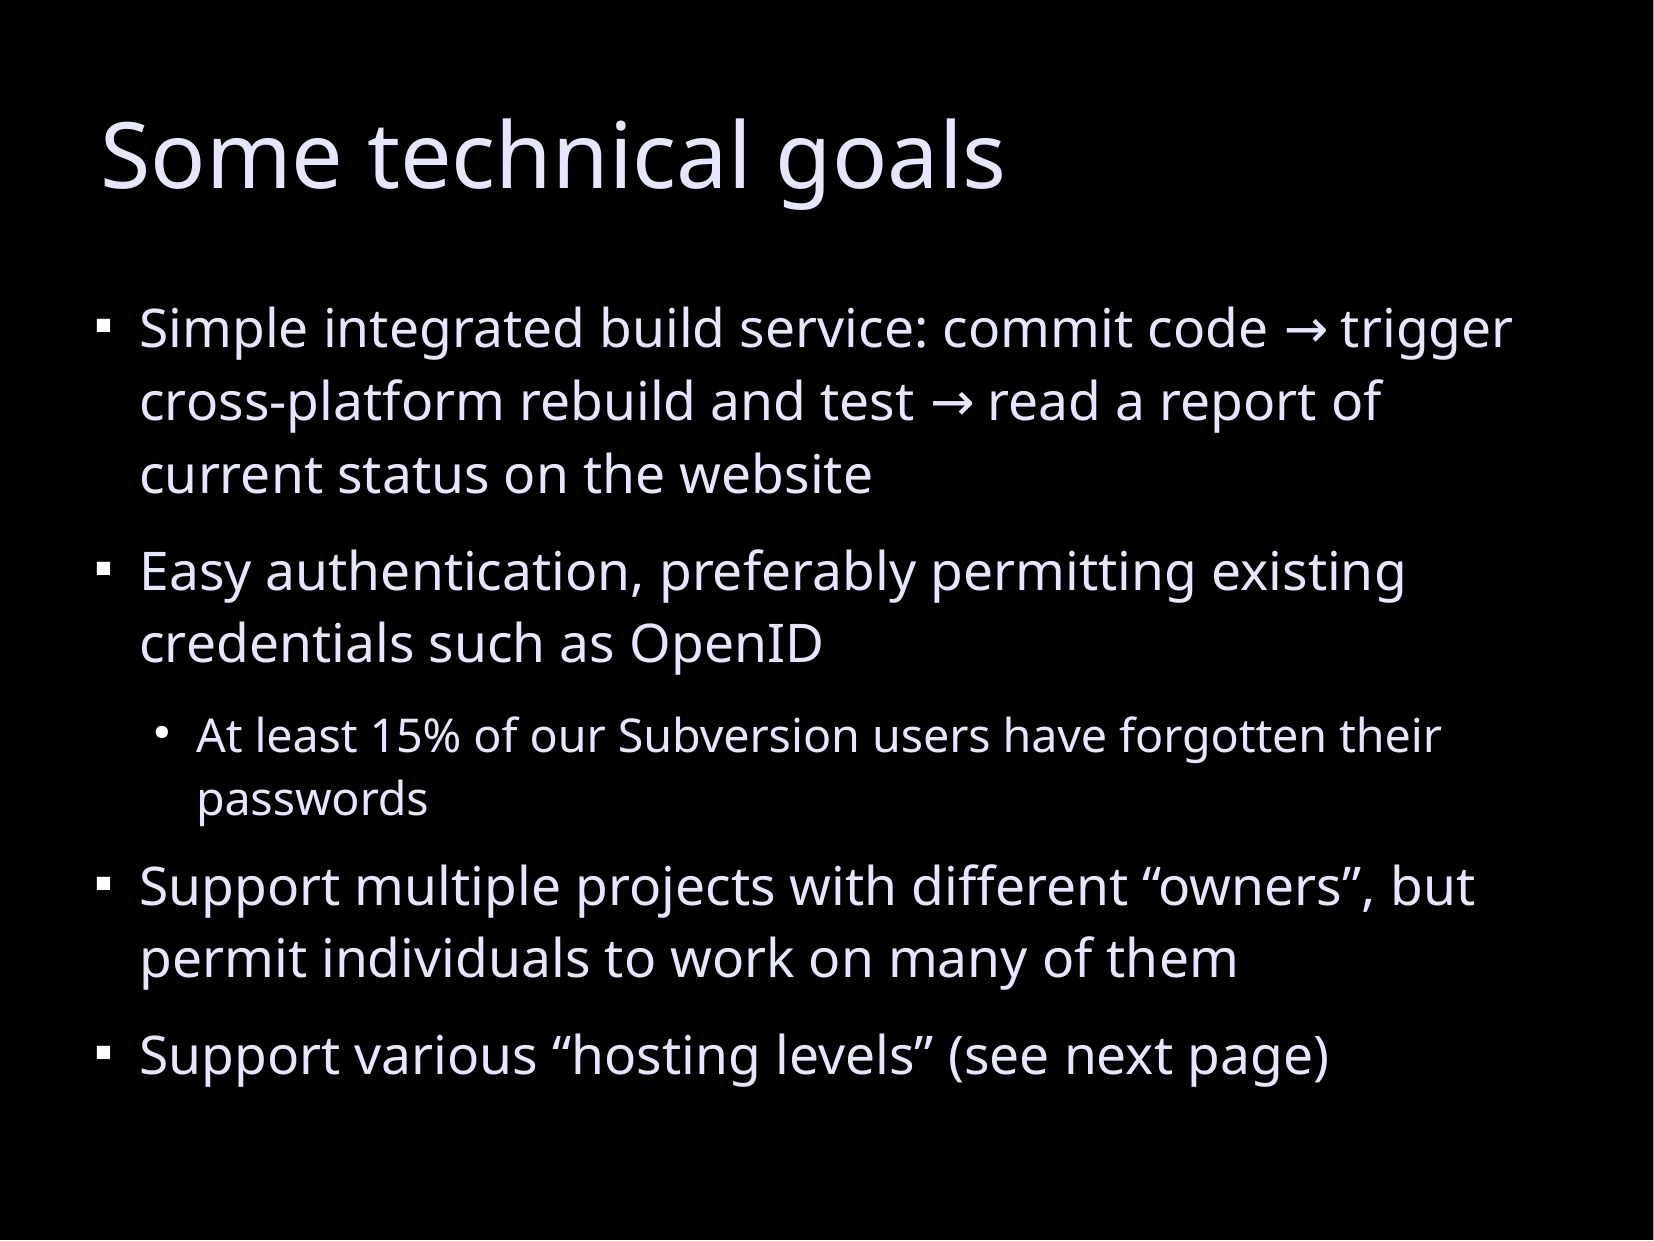

# Some technical goals
Simple integrated build service: commit code → trigger cross-platform rebuild and test → read a report of current status on the website
Easy authentication, preferably permitting existing credentials such as OpenID
At least 15% of our Subversion users have forgotten their passwords
Support multiple projects with different “owners”, but permit individuals to work on many of them
Support various “hosting levels” (see next page)